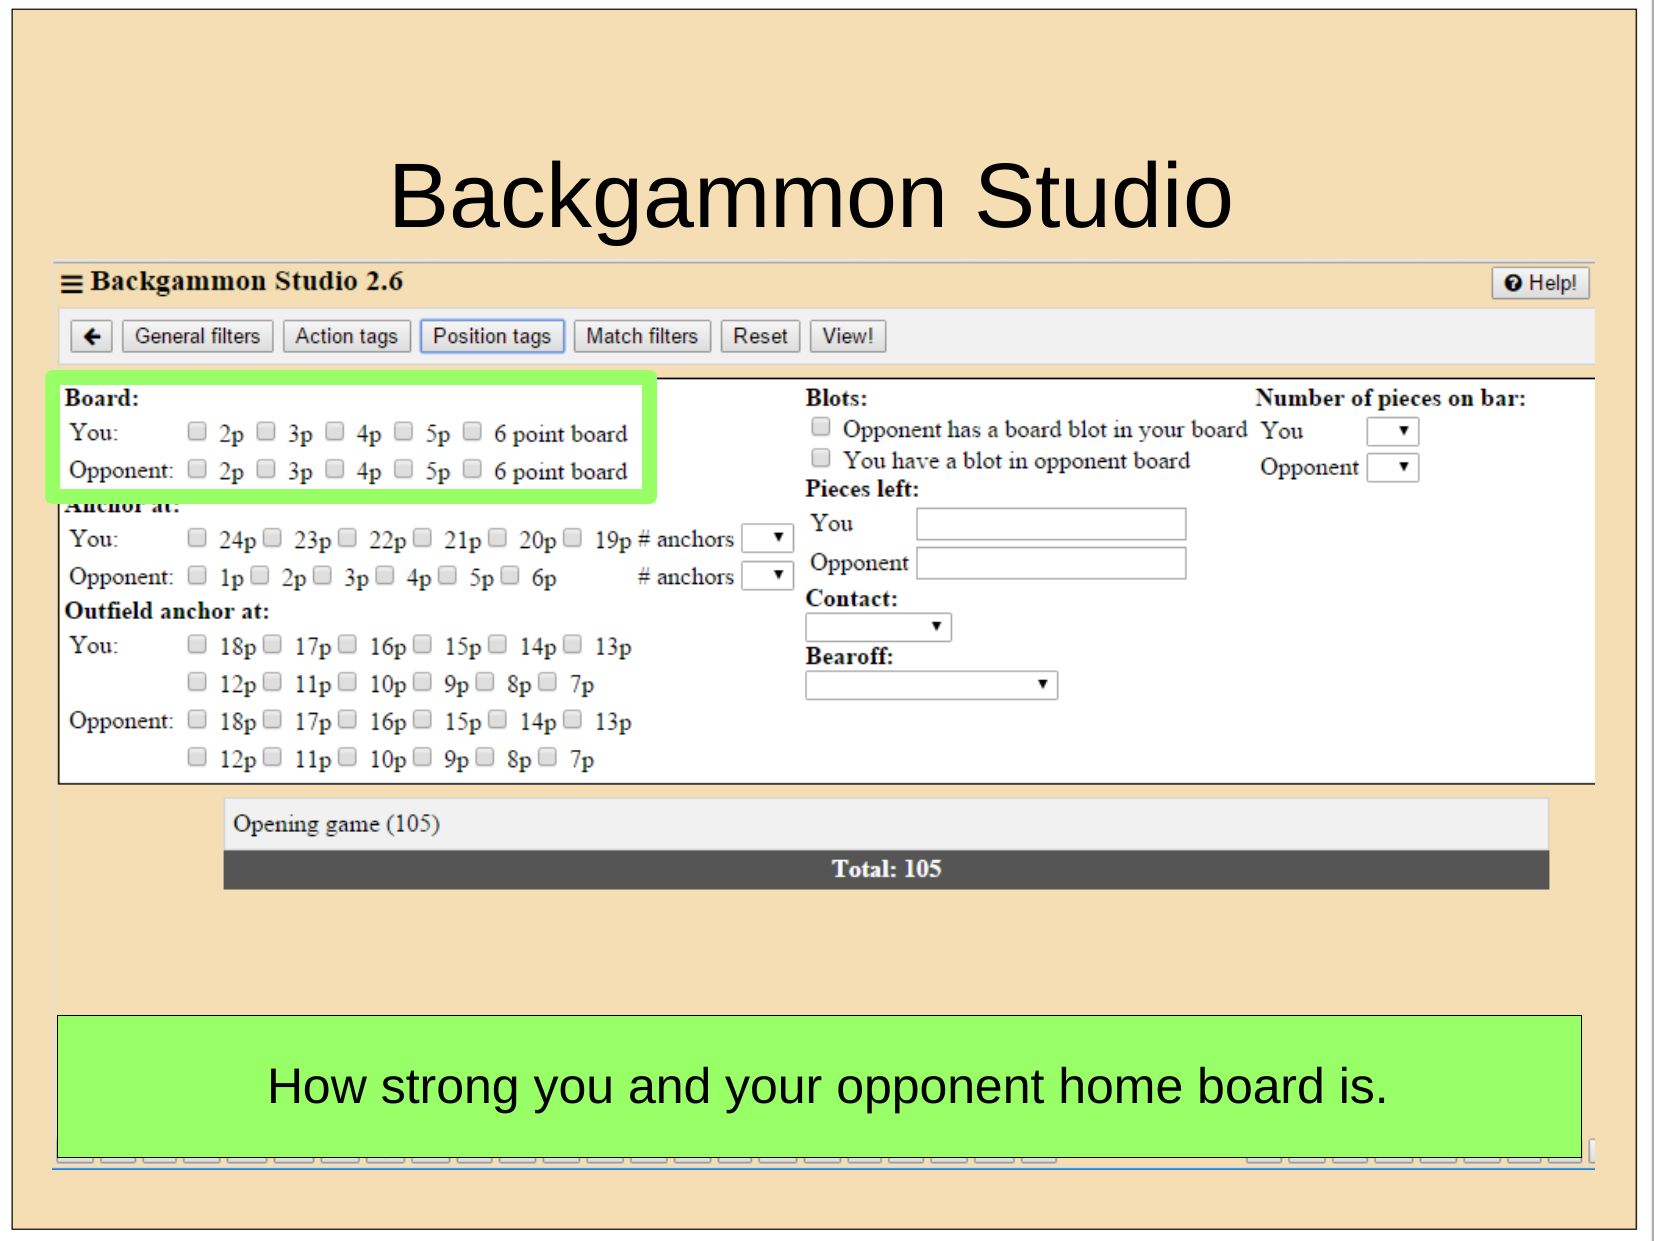

# Backgammon Studio
How strong you and your opponent home board is.